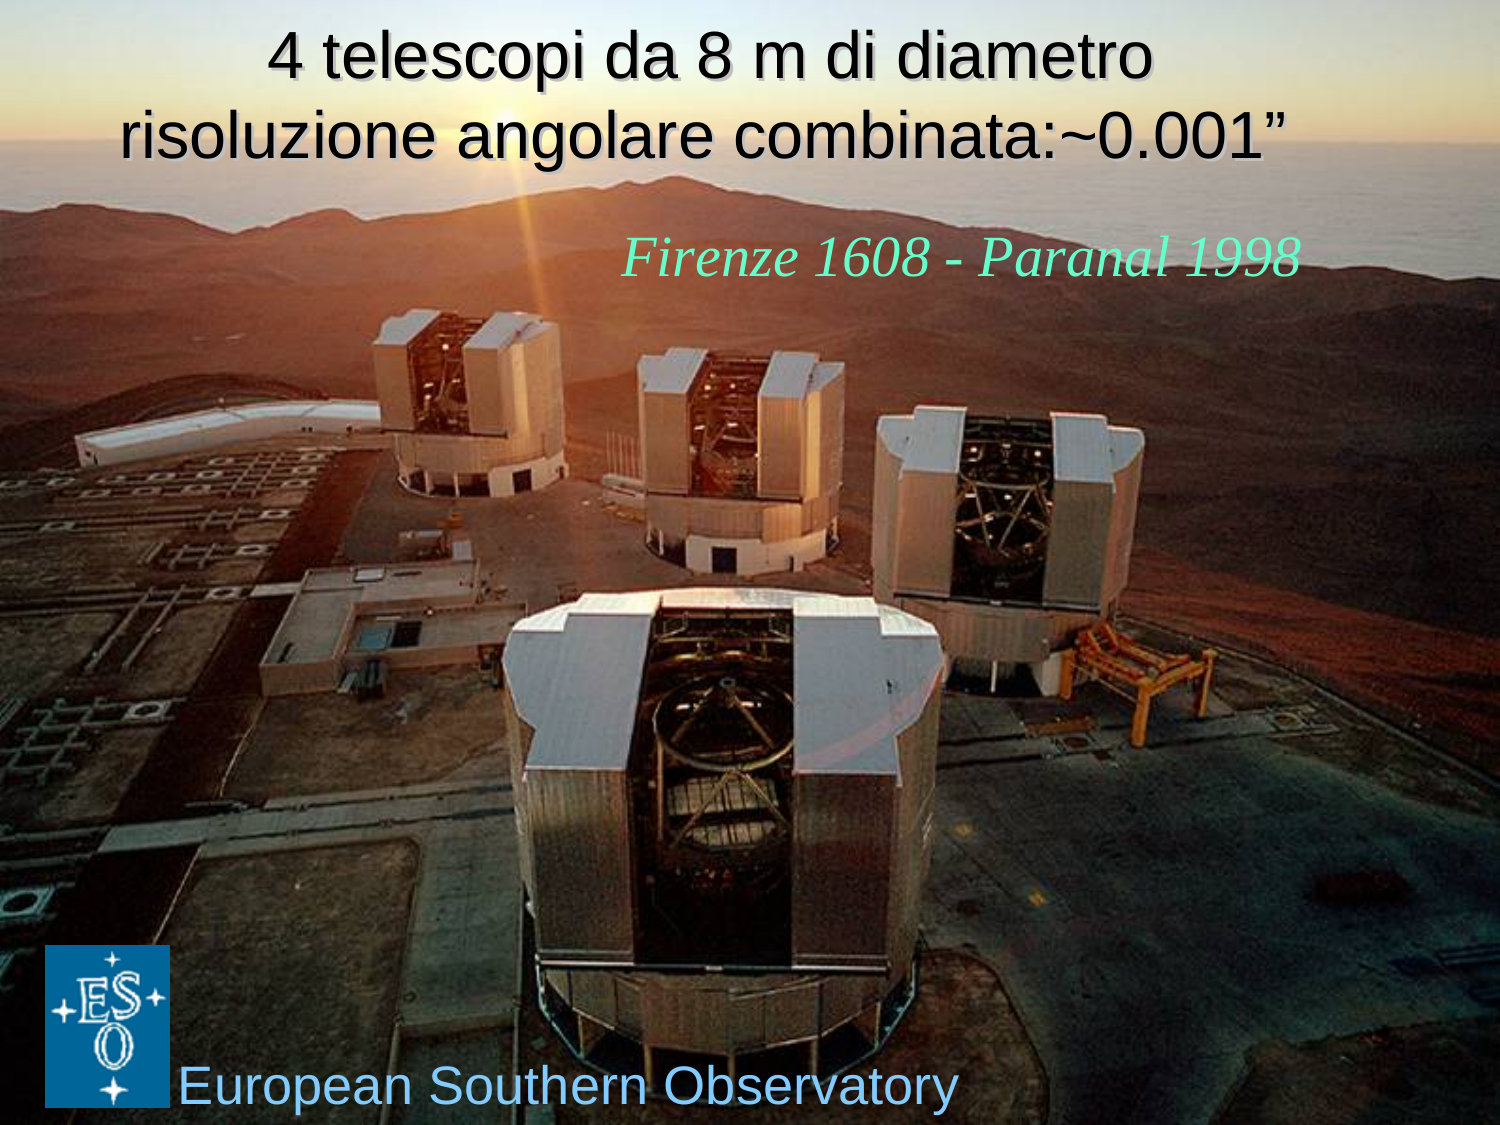

4 telescopi da 8 m di diametro
risoluzione angolare combinata:~0.001”
#
Firenze 1608 - Paranal 1998
European Southern Observatory
27 nov 2009
F.Strafella
NEON Summer school - Sep. 2006 - - Slide